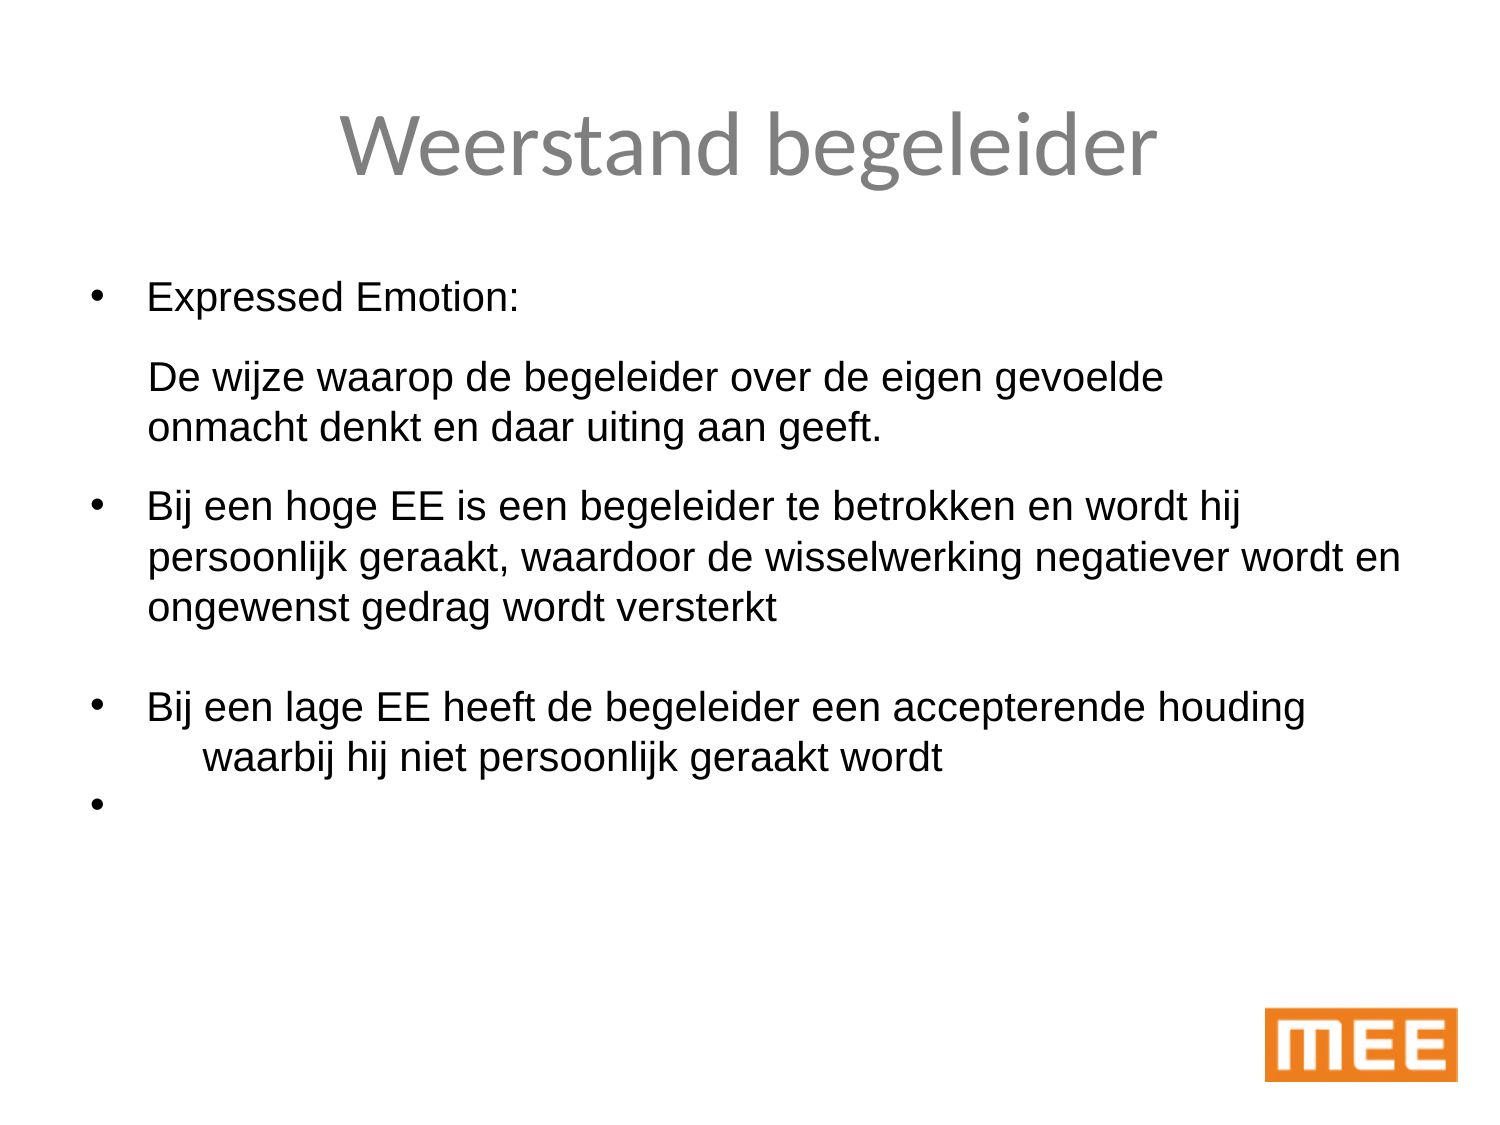

# Weerstand begeleider
Expressed Emotion:
 De wijze waarop de begeleider over de eigen gevoelde
 onmacht denkt en daar uiting aan geeft.
Bij een hoge EE is een begeleider te betrokken en wordt hij
 persoonlijk geraakt, waardoor de wisselwerking negatiever wordt en
 ongewenst gedrag wordt versterkt
Bij een lage EE heeft de begeleider een accepterende houding waarbij hij niet persoonlijk geraakt wordt